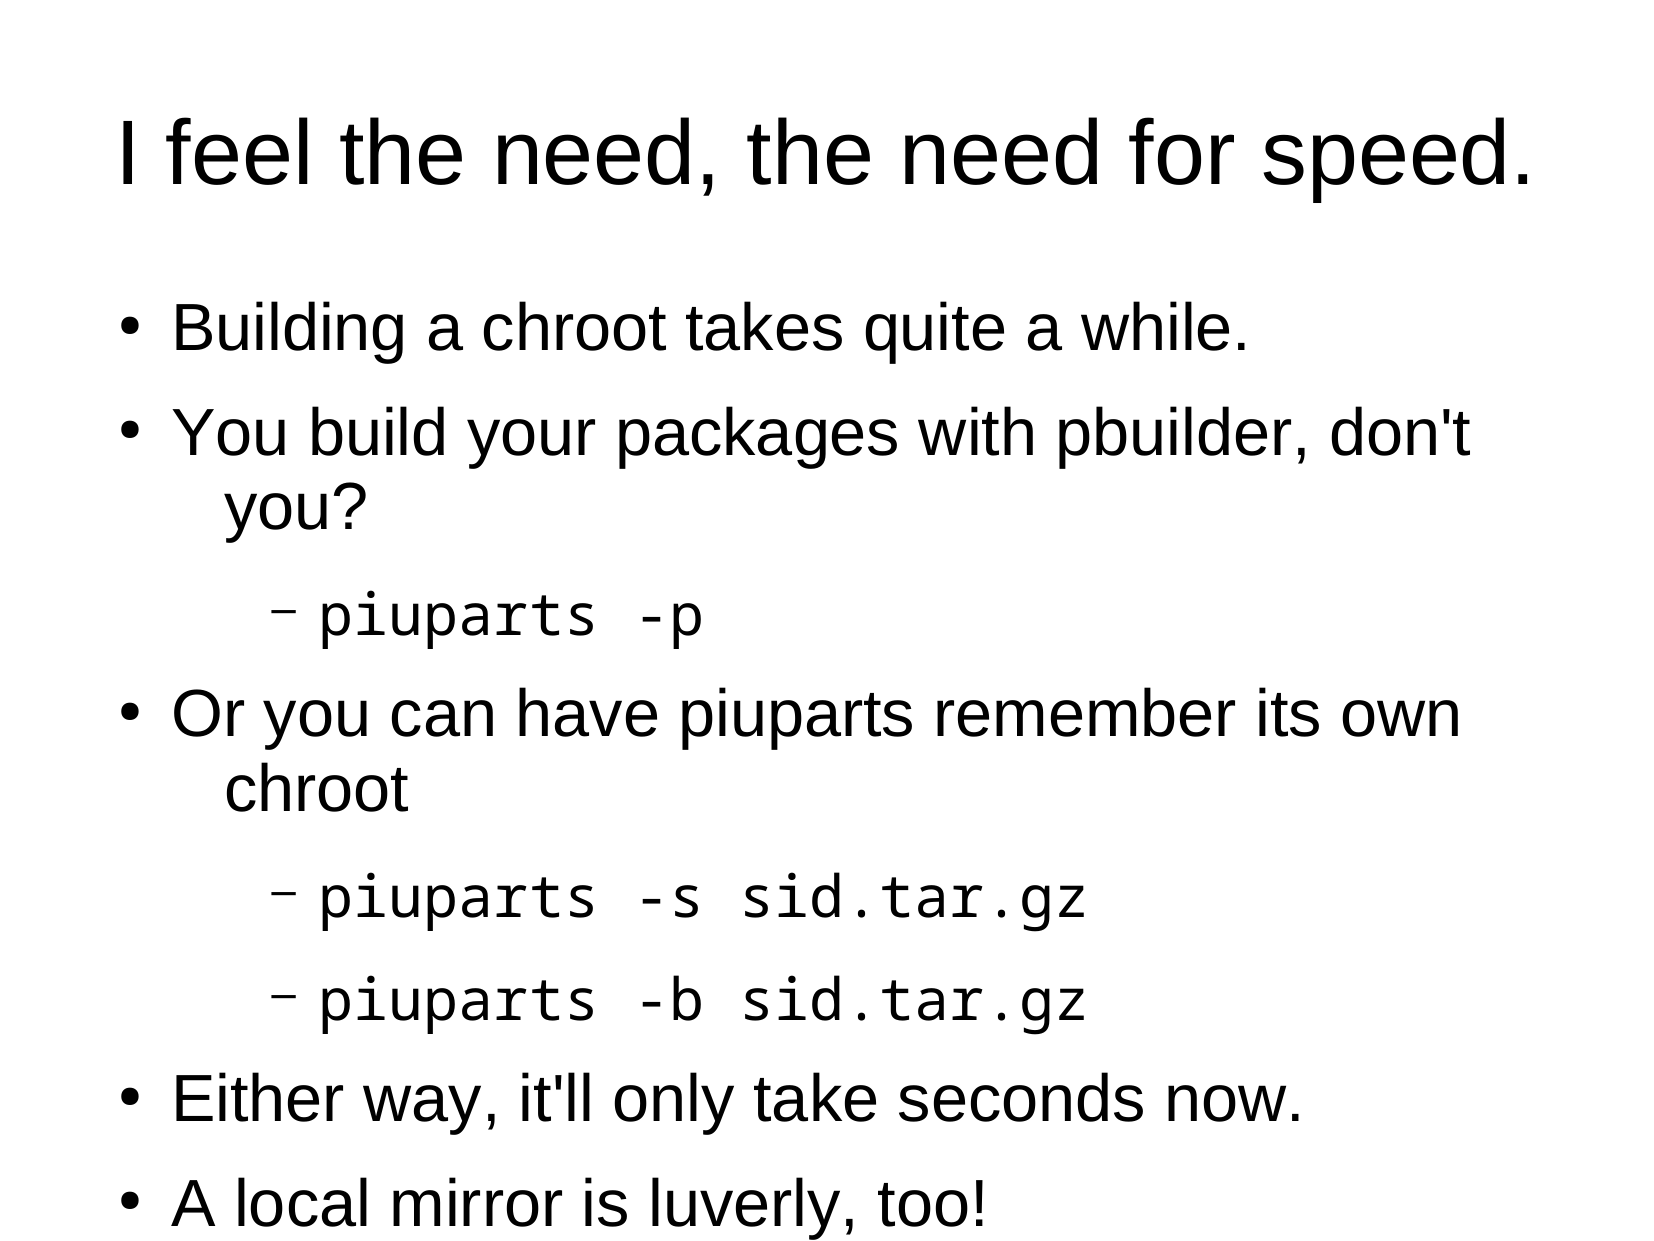

# I feel the need, the need for speed.
Building a chroot takes quite a while.
You build your packages with pbuilder, don't you?
piuparts -p
Or you can have piuparts remember its own chroot
piuparts -s sid.tar.gz
piuparts -b sid.tar.gz
Either way, it'll only take seconds now.
A local mirror is luverly, too!